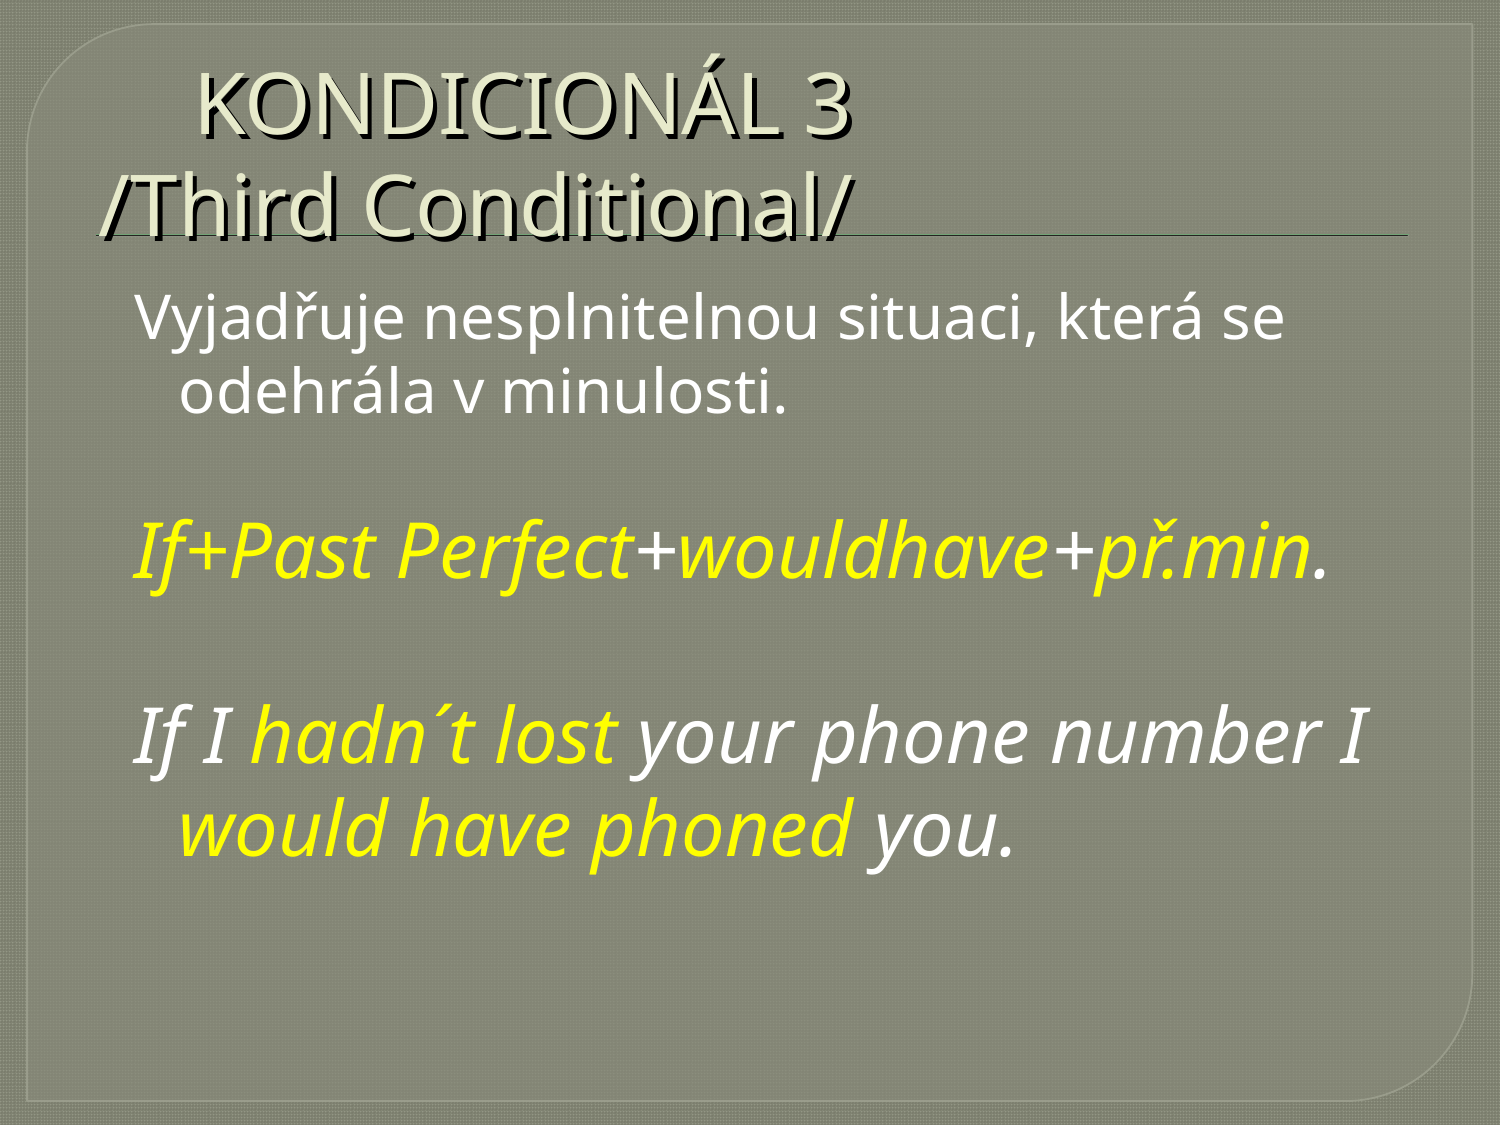

# KONDICIONÁL 3 /Third Conditional/
Vyjadřuje nesplnitelnou situaci, která se odehrála v minulosti.
If+Past Perfect+wouldhave+př.min.
If I hadn´t lost your phone number I would have phoned you.